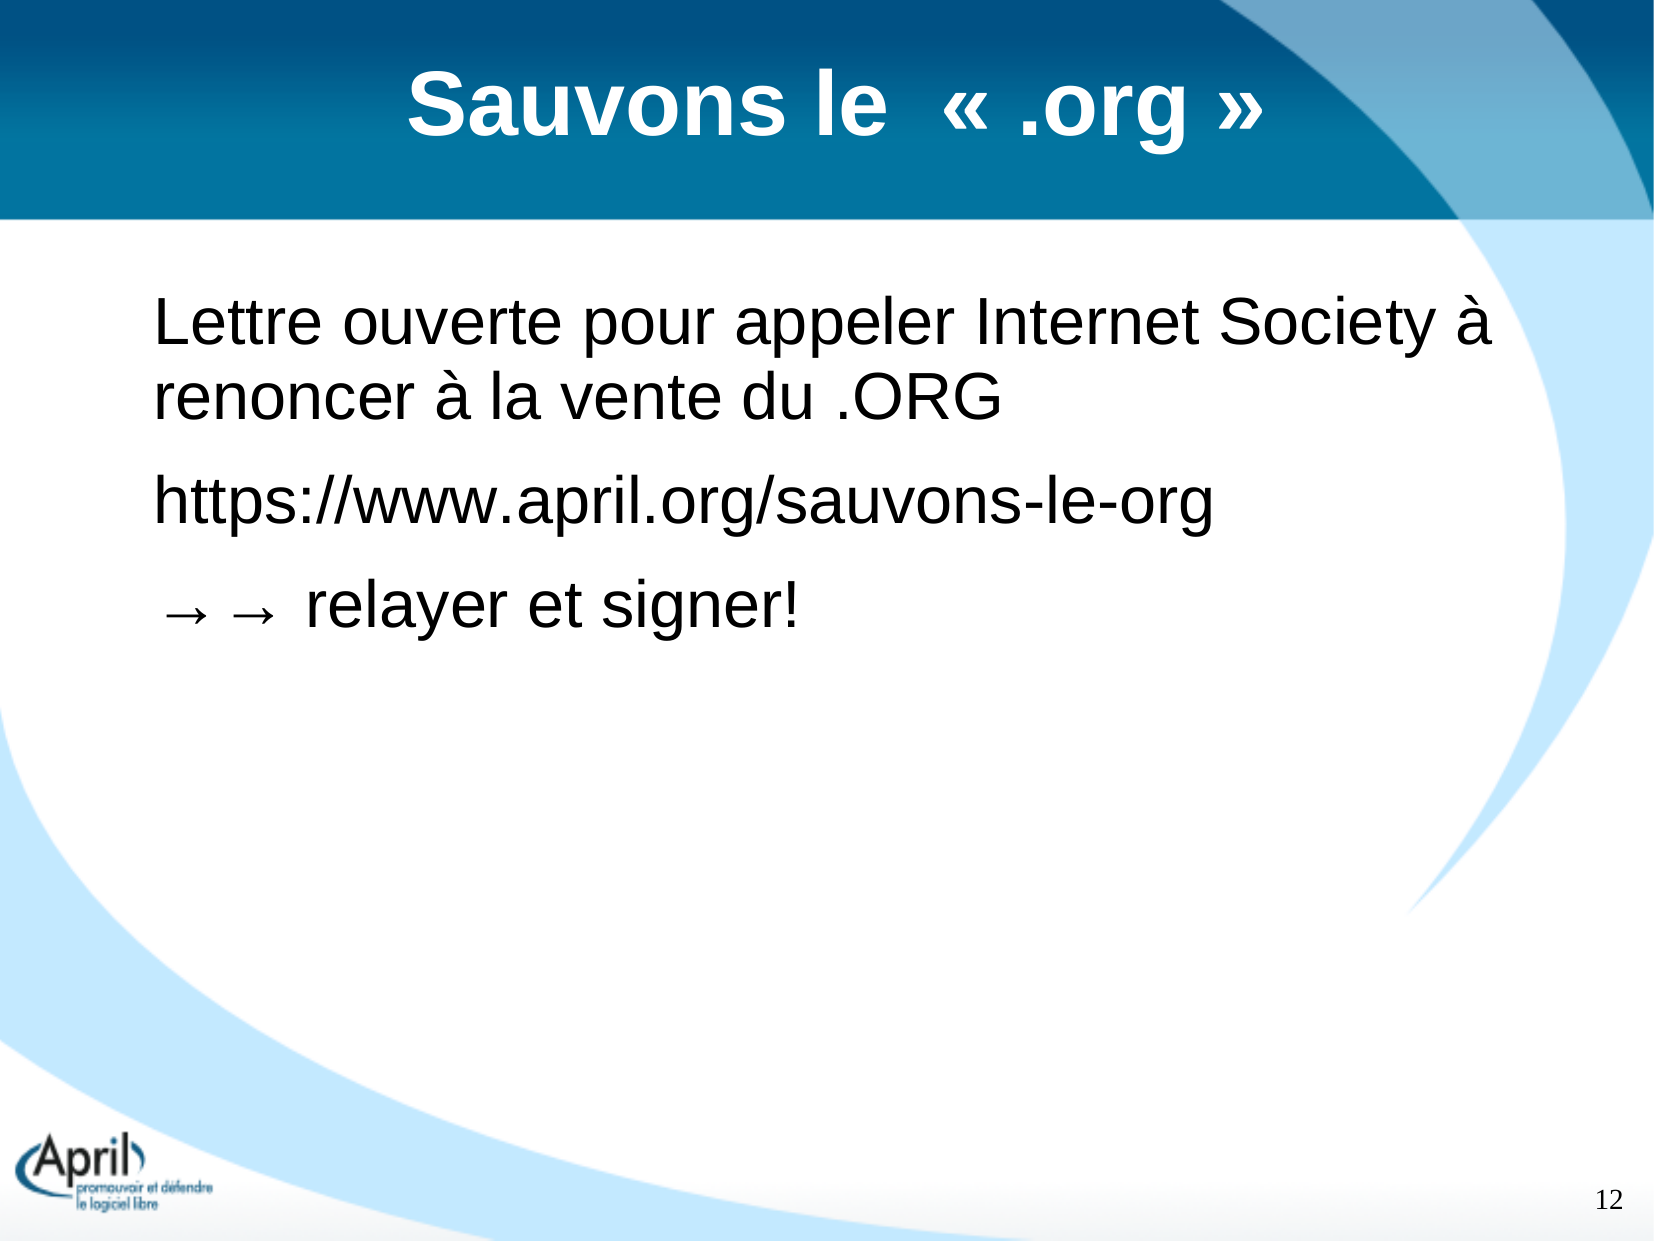

# Sauvons le « .org »
Lettre ouverte pour appeler Internet Society à renoncer à la vente du .ORG
https://www.april.org/sauvons-le-org
→→ relayer et signer!
12